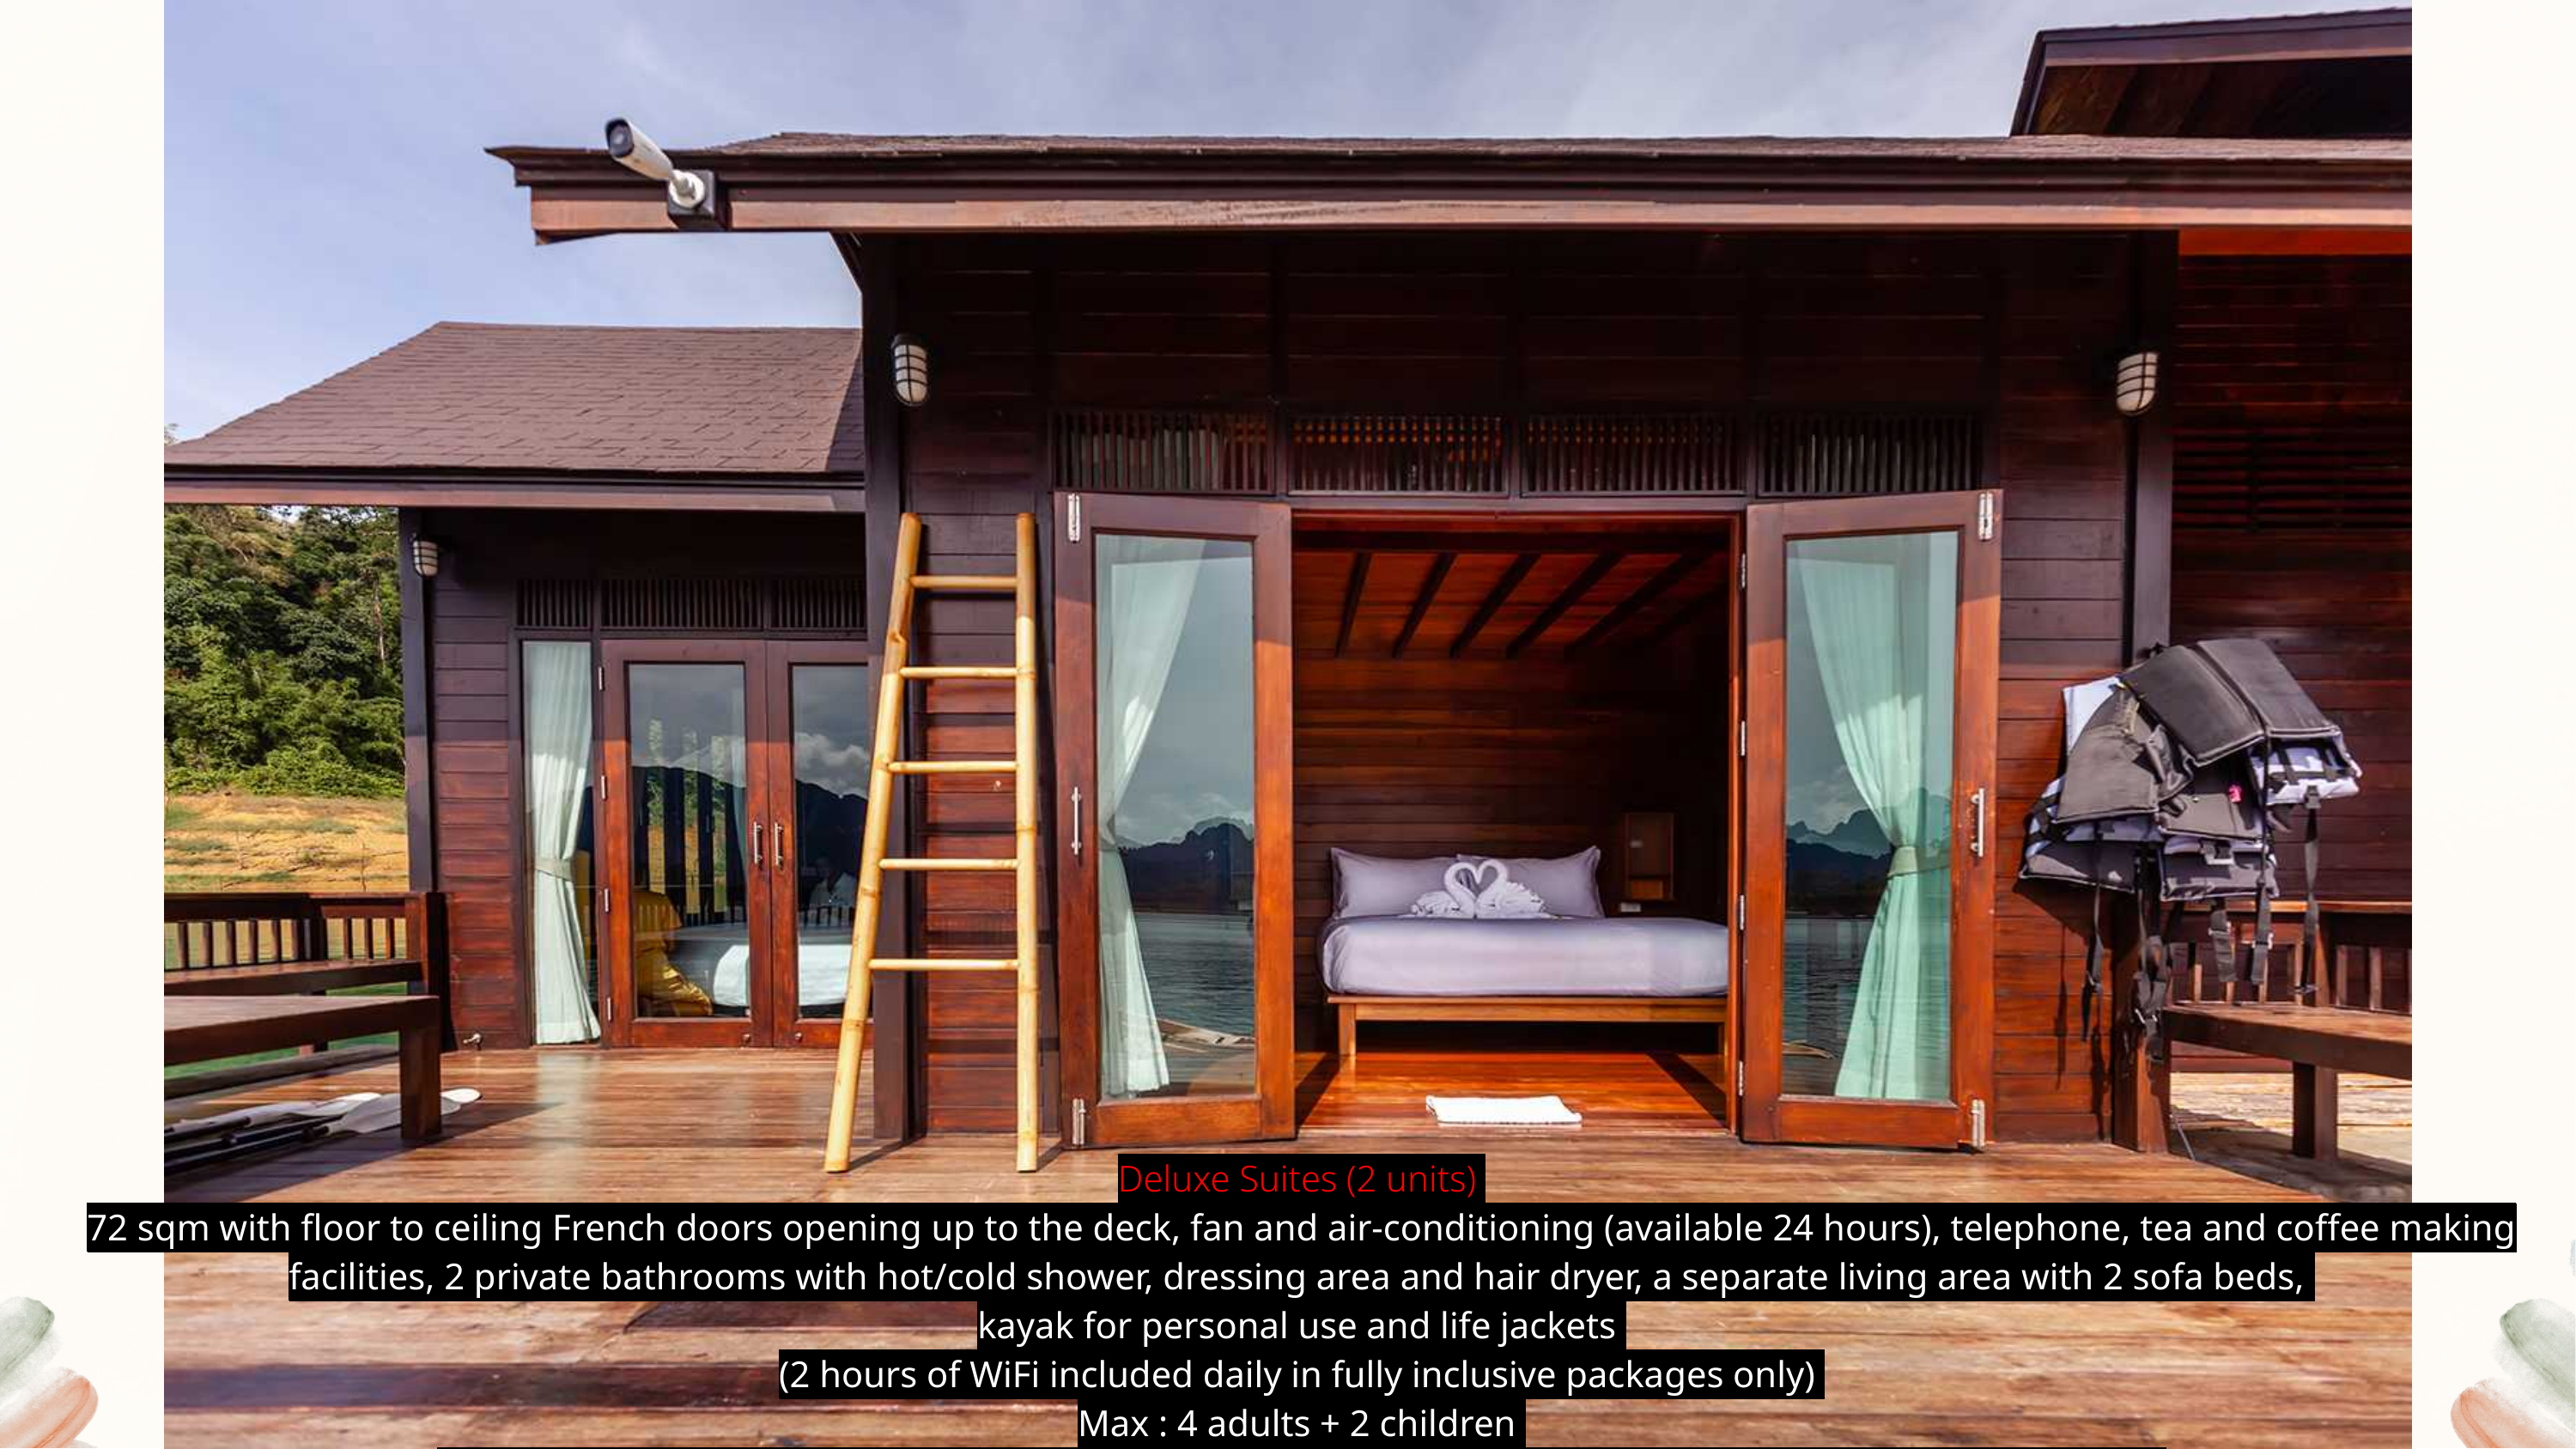

Deluxe Suites (2 units)
72 sqm with floor to ceiling French doors opening up to the deck, fan and air-conditioning (available 24 hours), telephone, tea and coffee making facilities, 2 private bathrooms with hot/cold shower, dressing area and hair dryer, a separate living area with 2 sofa beds,
kayak for personal use and life jackets
(2 hours of WiFi included daily in fully inclusive packages only)
Max : 4 adults + 2 children
Bedding : 1 king-size bed, 2 sofa beds in the living area and 2 single mattresses on the mezzanine level
View: Lake